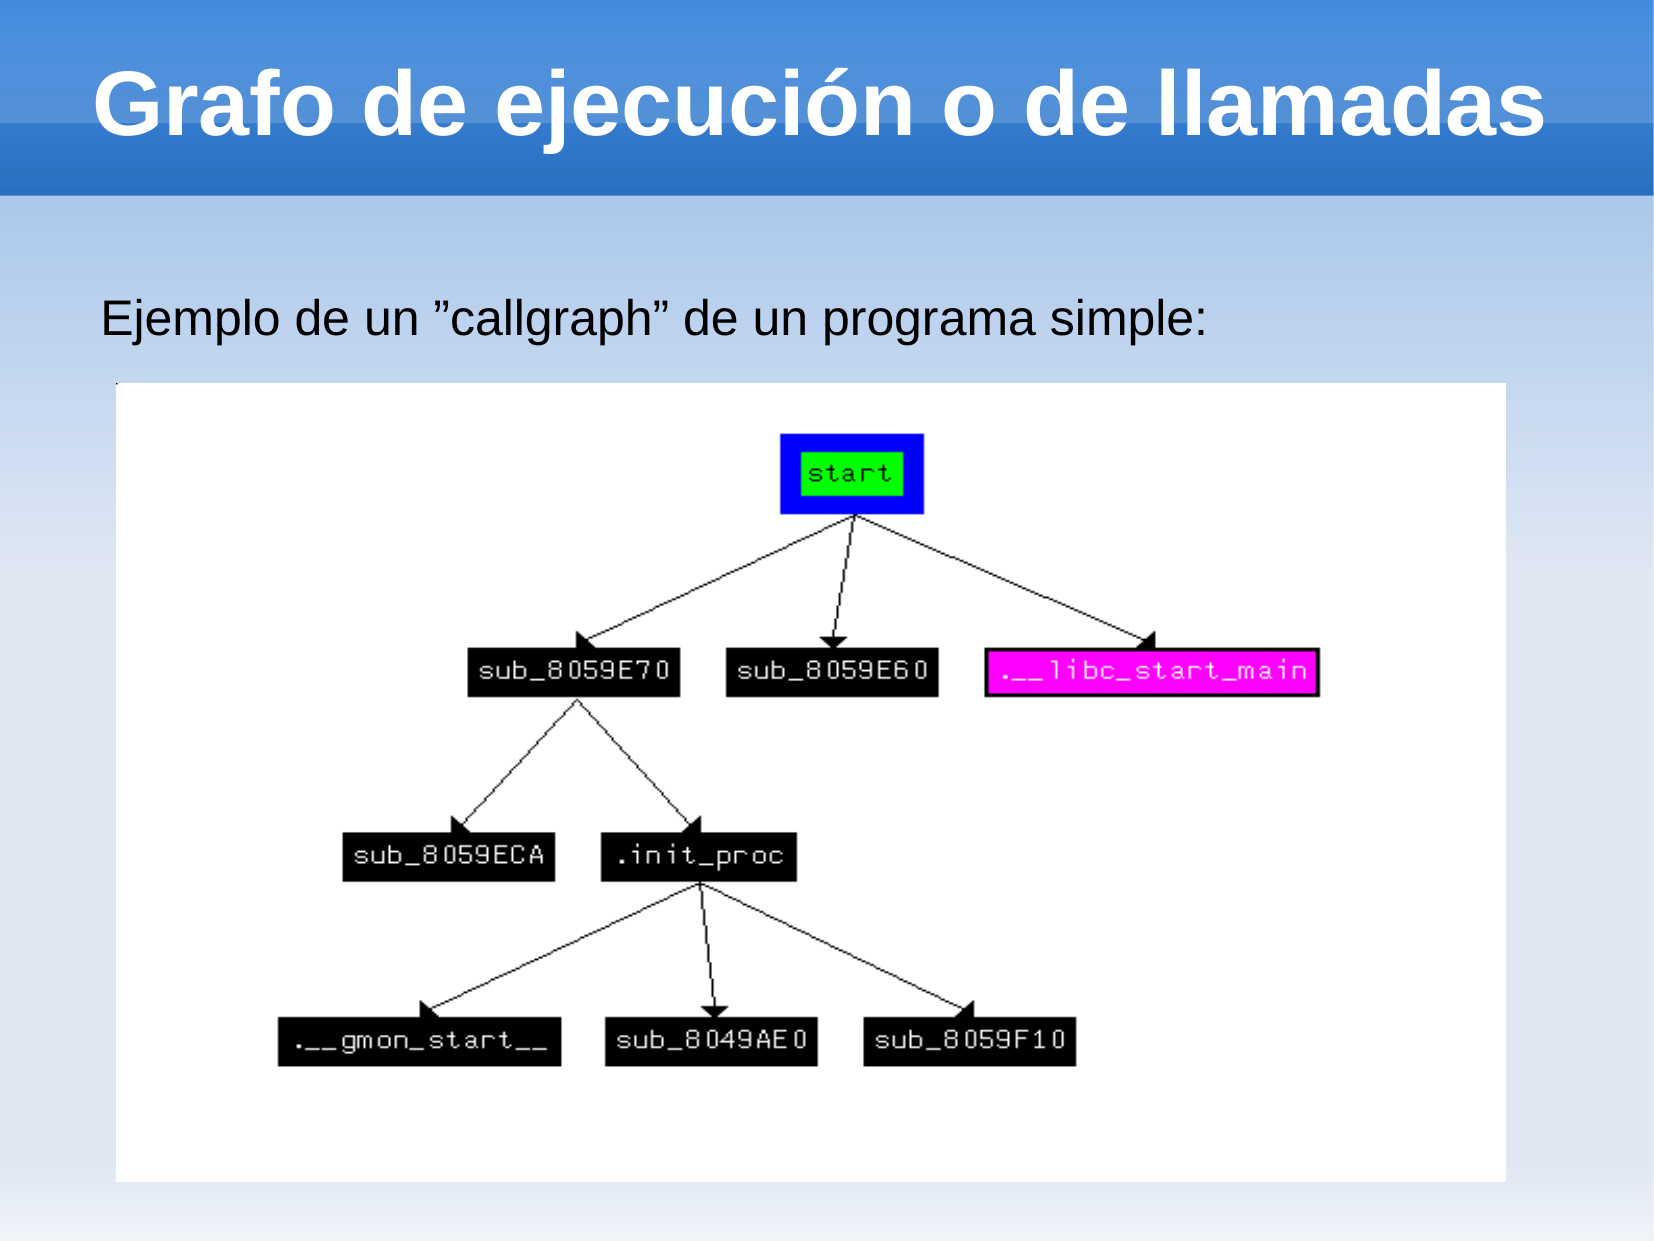

# Grafo de ejecución o de llamadas
Ejemplo de un ”callgraph” de un programa simple: